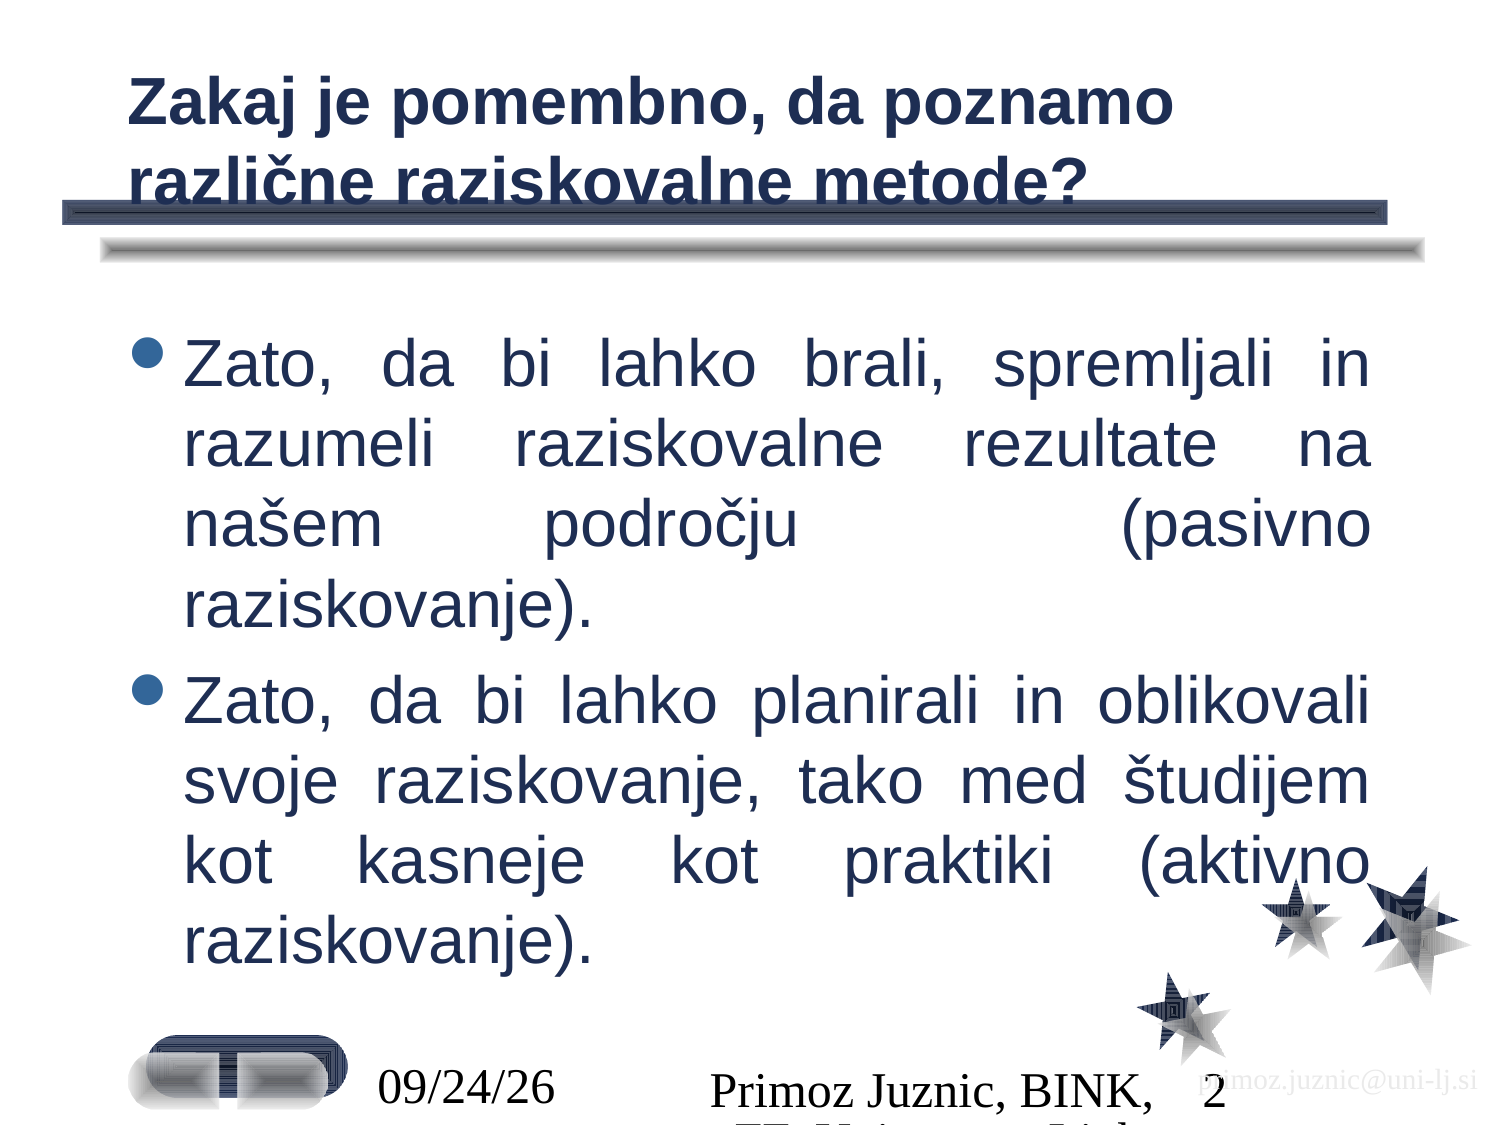

# Zakaj je pomembno, da poznamo različne raziskovalne metode?
Zato, da bi lahko brali, spremljali in razumeli raziskovalne rezultate na našem področju (pasivno raziskovanje).
Zato, da bi lahko planirali in oblikovali svoje raziskovanje, tako med študijem kot kasneje kot praktiki (aktivno raziskovanje).
Primoz Juznic, BINK, FF, Univerza v Ljubljani
2